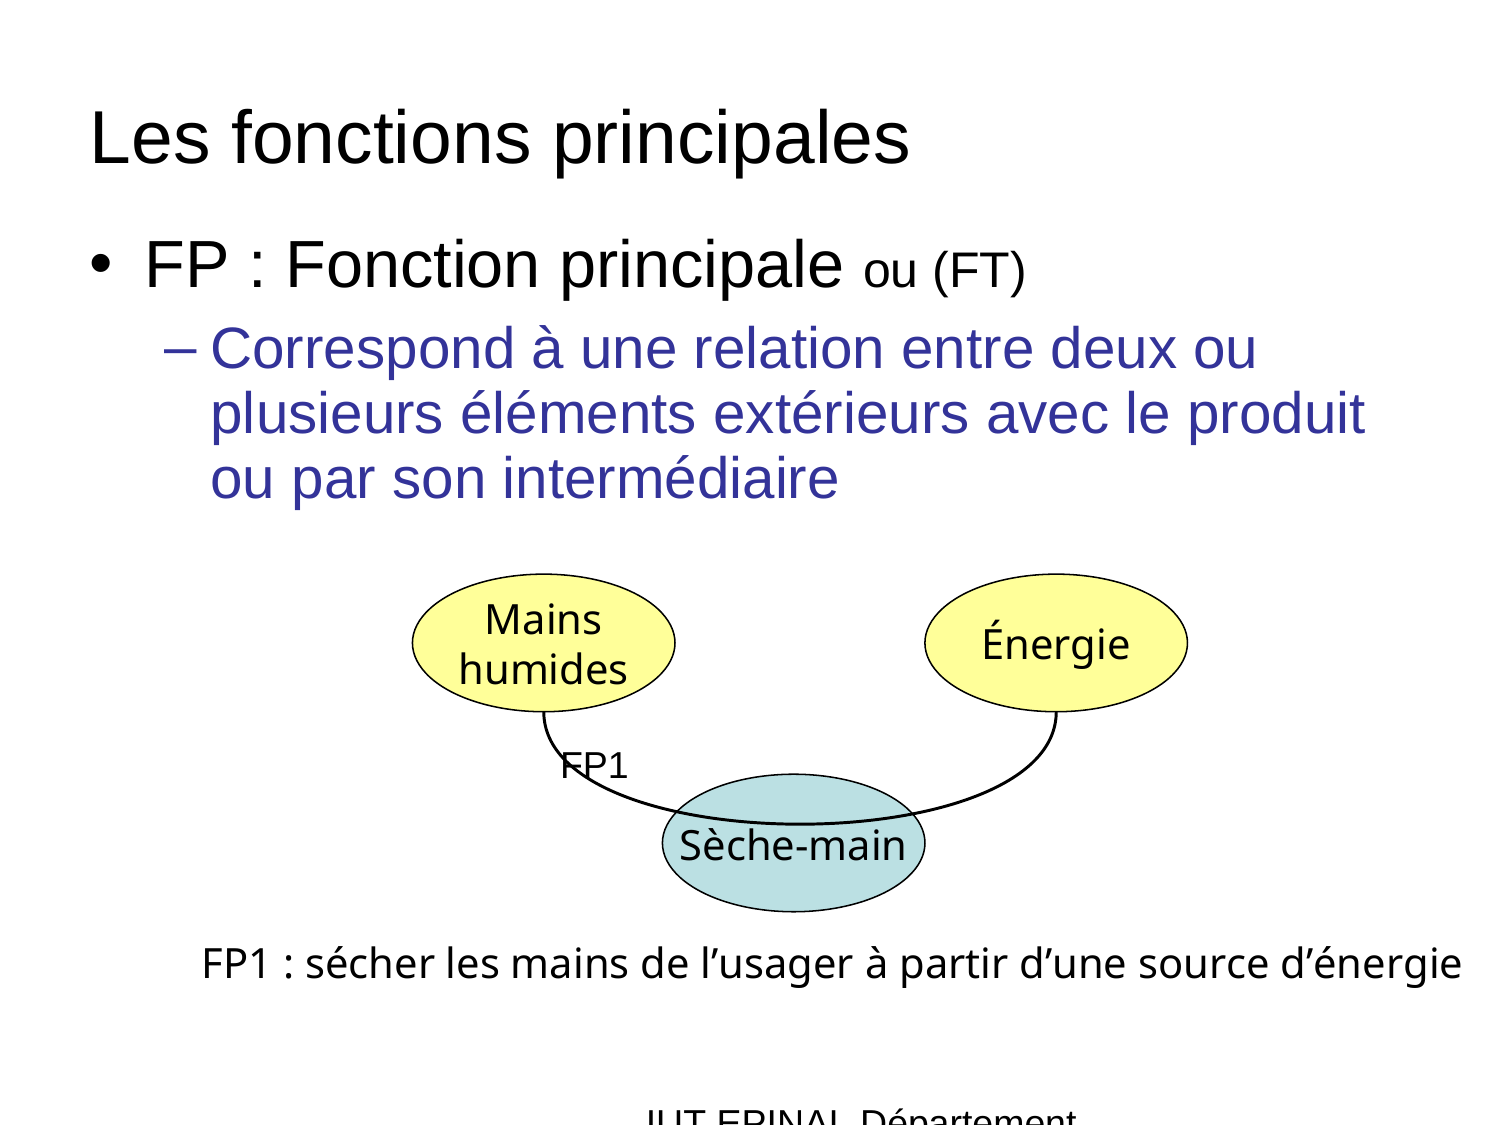

# Les fonctions principales
FP : Fonction principale ou (FT)
Correspond à une relation entre deux ou plusieurs éléments extérieurs avec le produit ou par son intermédiaire
Mains
humides
Énergie
Sèche-main
FP1 : sécher les mains de l’usager à partir d’une source d’énergie